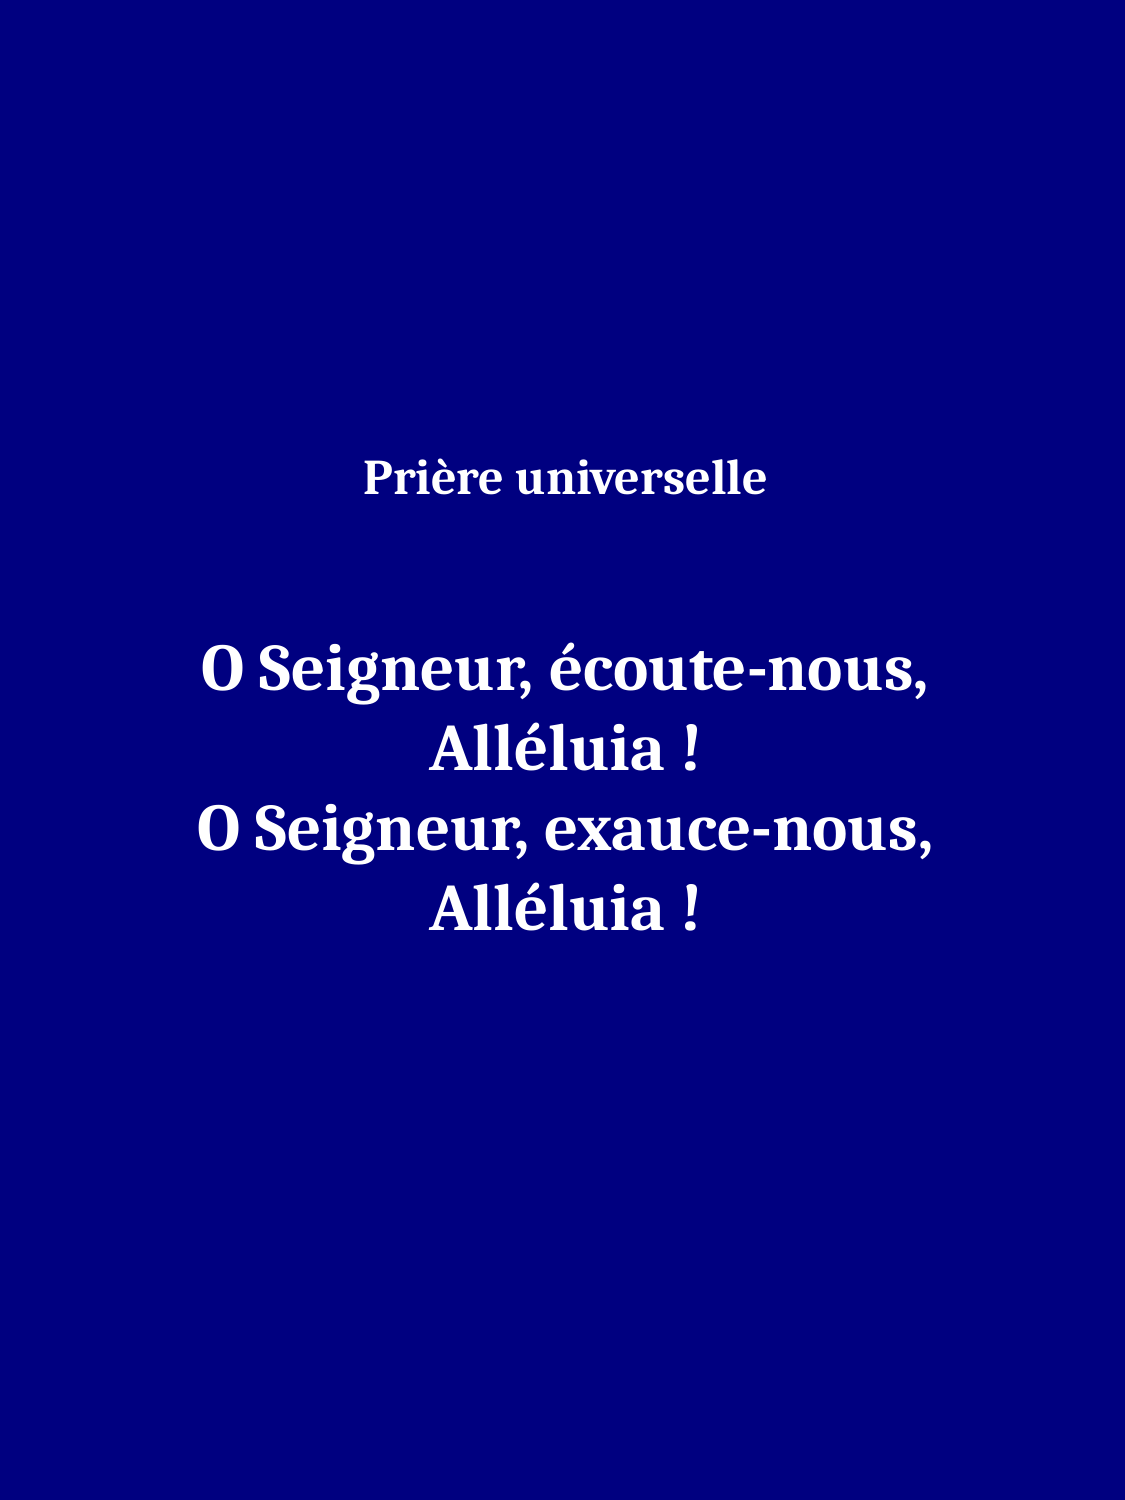

Prière universelle
O Seigneur, écoute-nous,
Alléluia !
O Seigneur, exauce-nous,
Alléluia !